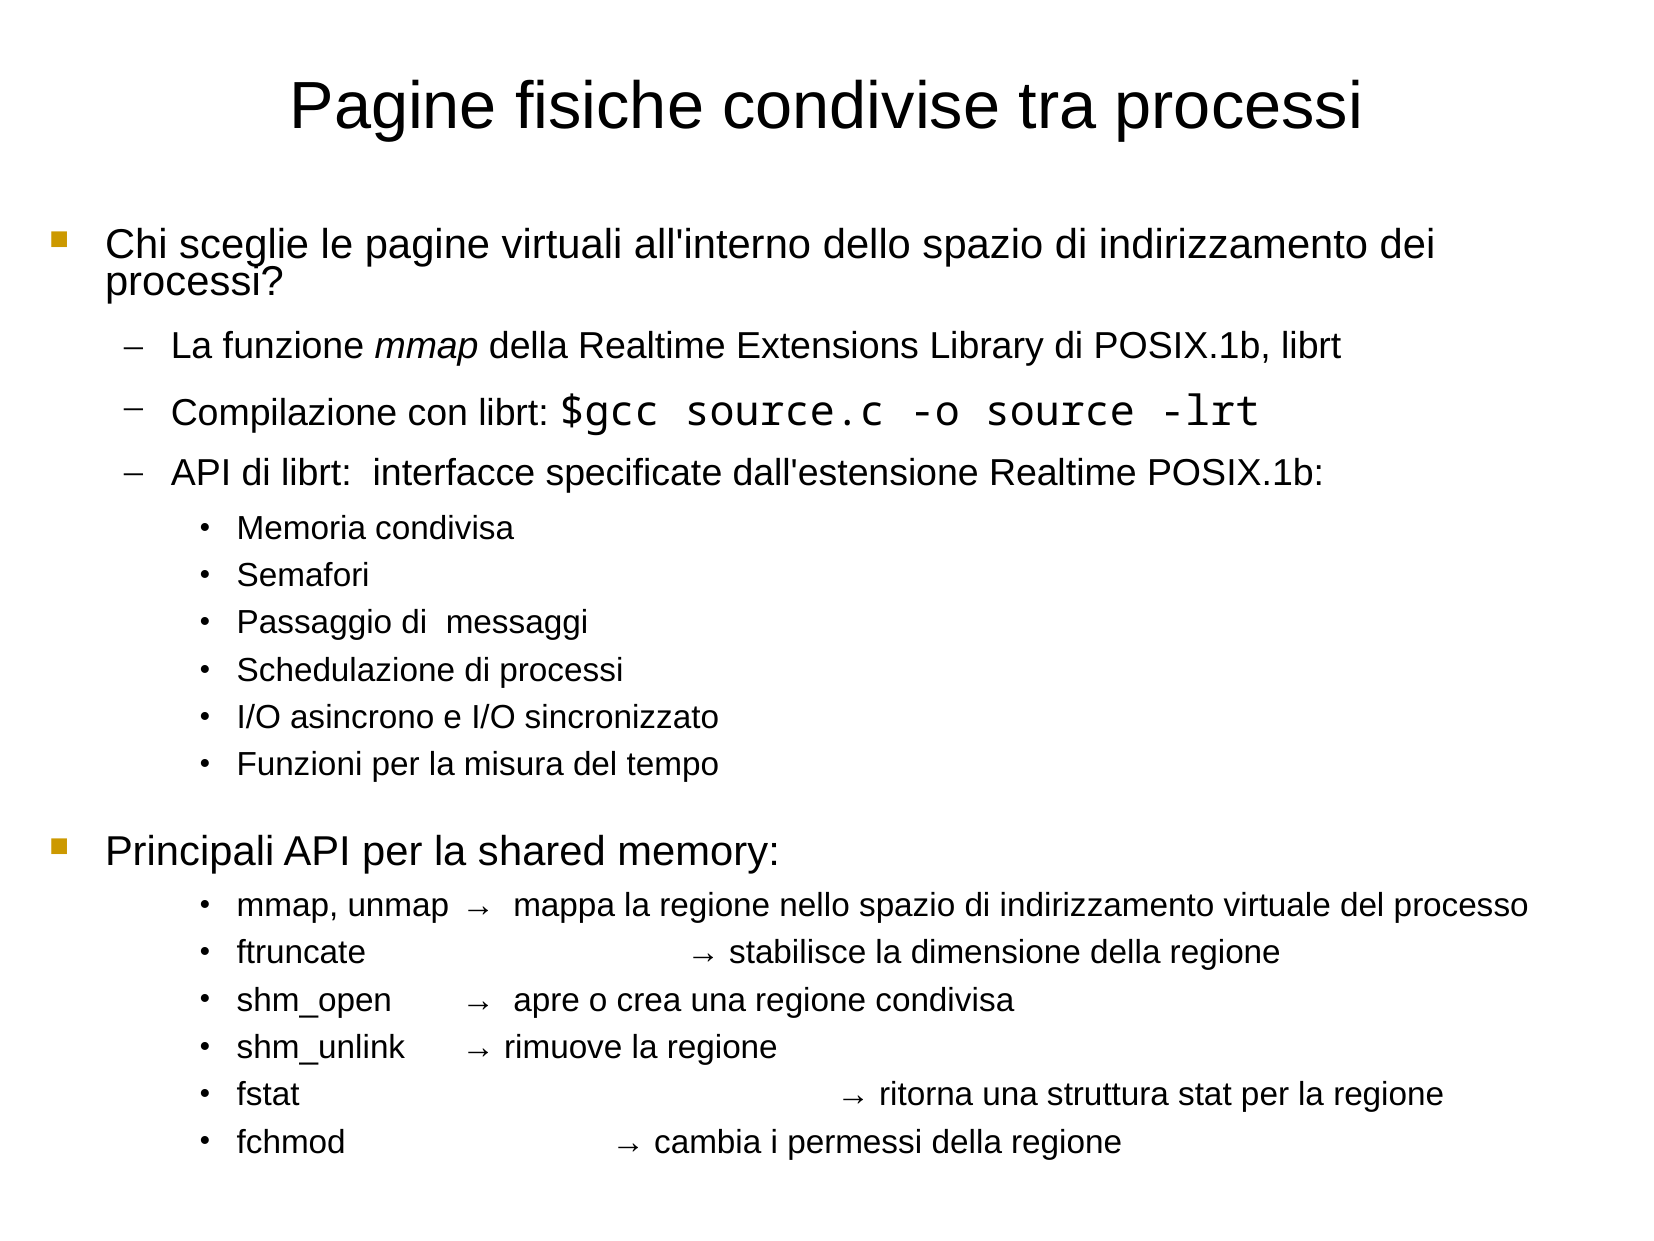

# Pagine fisiche condivise tra processi
Chi sceglie le pagine virtuali all'interno dello spazio di indirizzamento dei processi?
La funzione mmap della Realtime Extensions Library di POSIX.1b, librt
Compilazione con librt: $gcc source.c -o source -lrt
API di librt: interfacce specificate dall'estensione Realtime POSIX.1b:
Memoria condivisa
Semafori
Passaggio di messaggi
Schedulazione di processi
I/O asincrono e I/O sincronizzato
Funzioni per la misura del tempo
Principali API per la shared memory:
mmap, unmap	→ mappa la regione nello spazio di indirizzamento virtuale del processo
ftruncate				 	→ stabilisce la dimensione della regione
shm_open 	→ apre o crea una regione condivisa
shm_unlink	→ rimuove la regione
fstat				 			 	→ ritorna una struttura stat per la regione
fchmod			 	→ cambia i permessi della regione